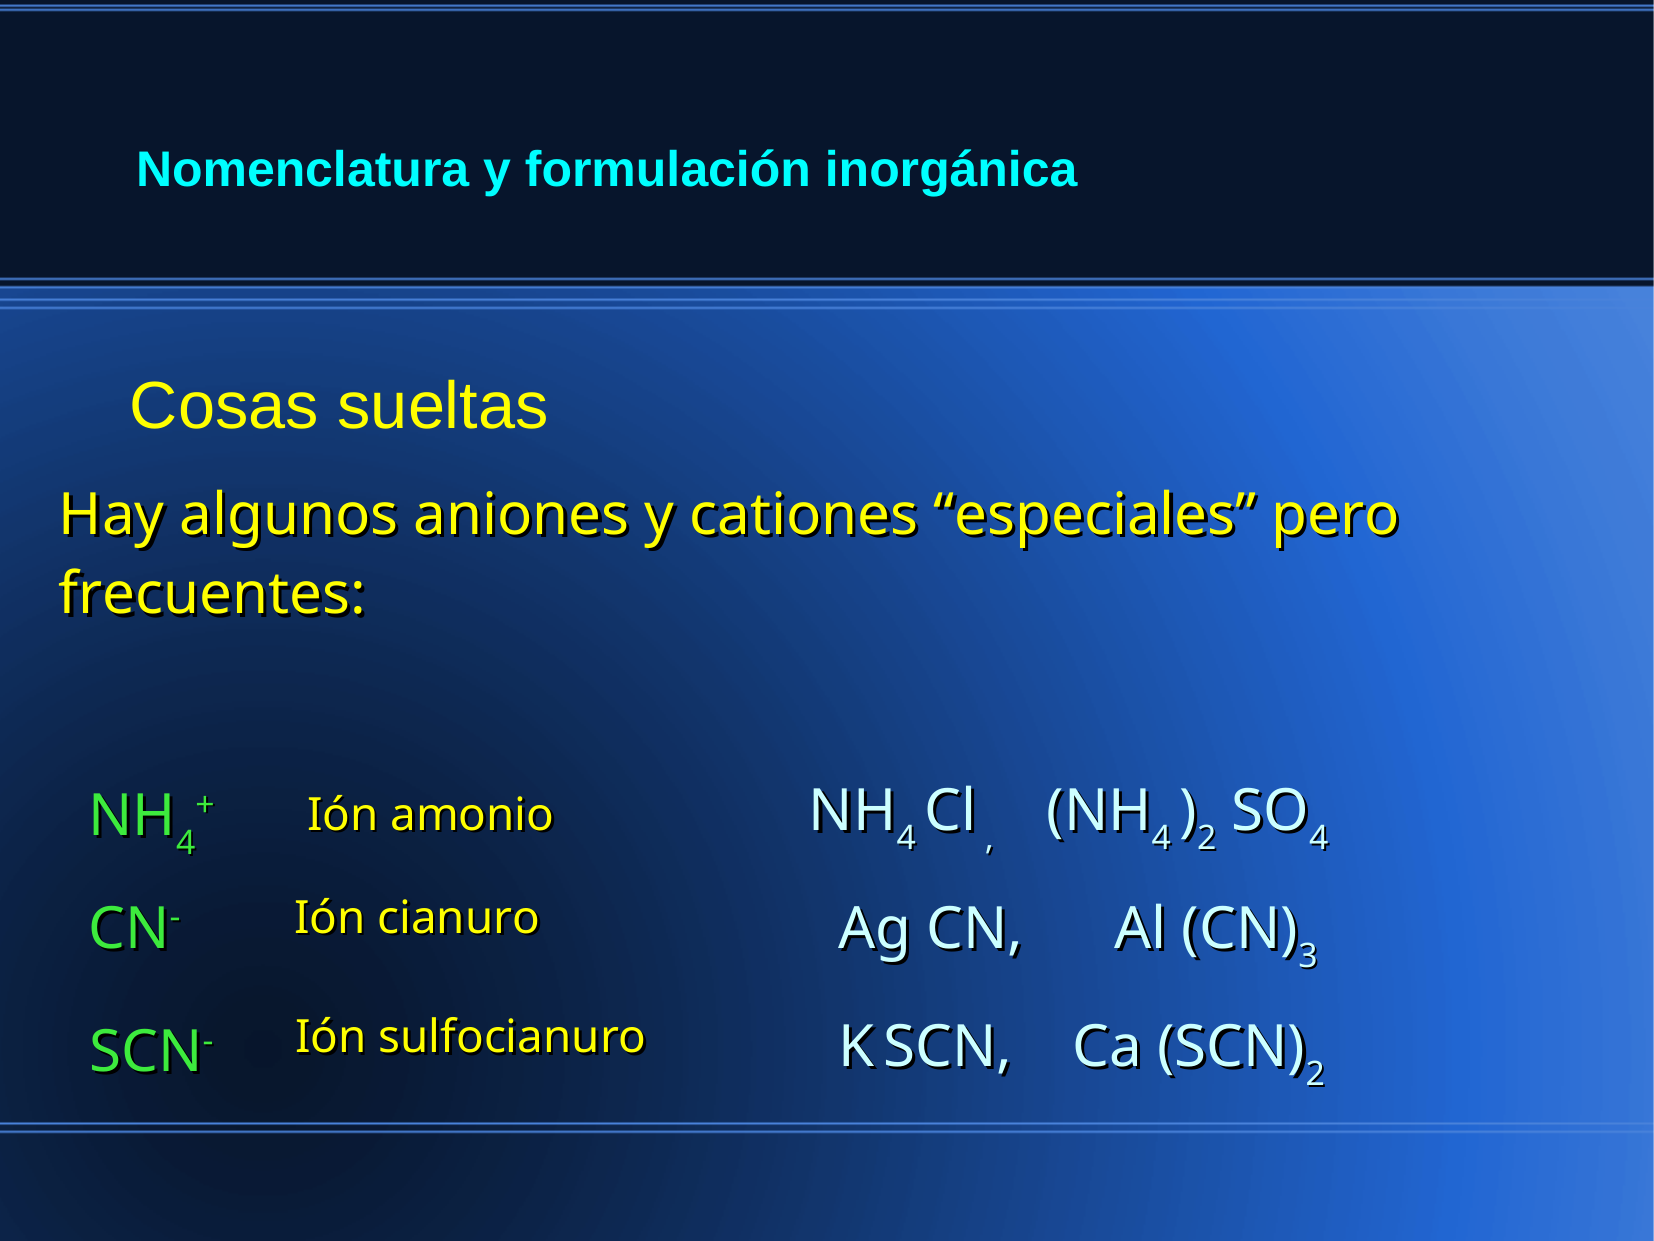

# Nomenclatura y formulación inorgánica
Cosas sueltas
Hay algunos aniones y cationes “especiales” pero frecuentes:
NH4 Cl , (NH4 )2 SO4
NH4+
Ión amonio
Ión cianuro
CN-
Ag CN, Al (CN)3
Ión sulfocianuro
K SCN, Ca (SCN)2
 SCN-